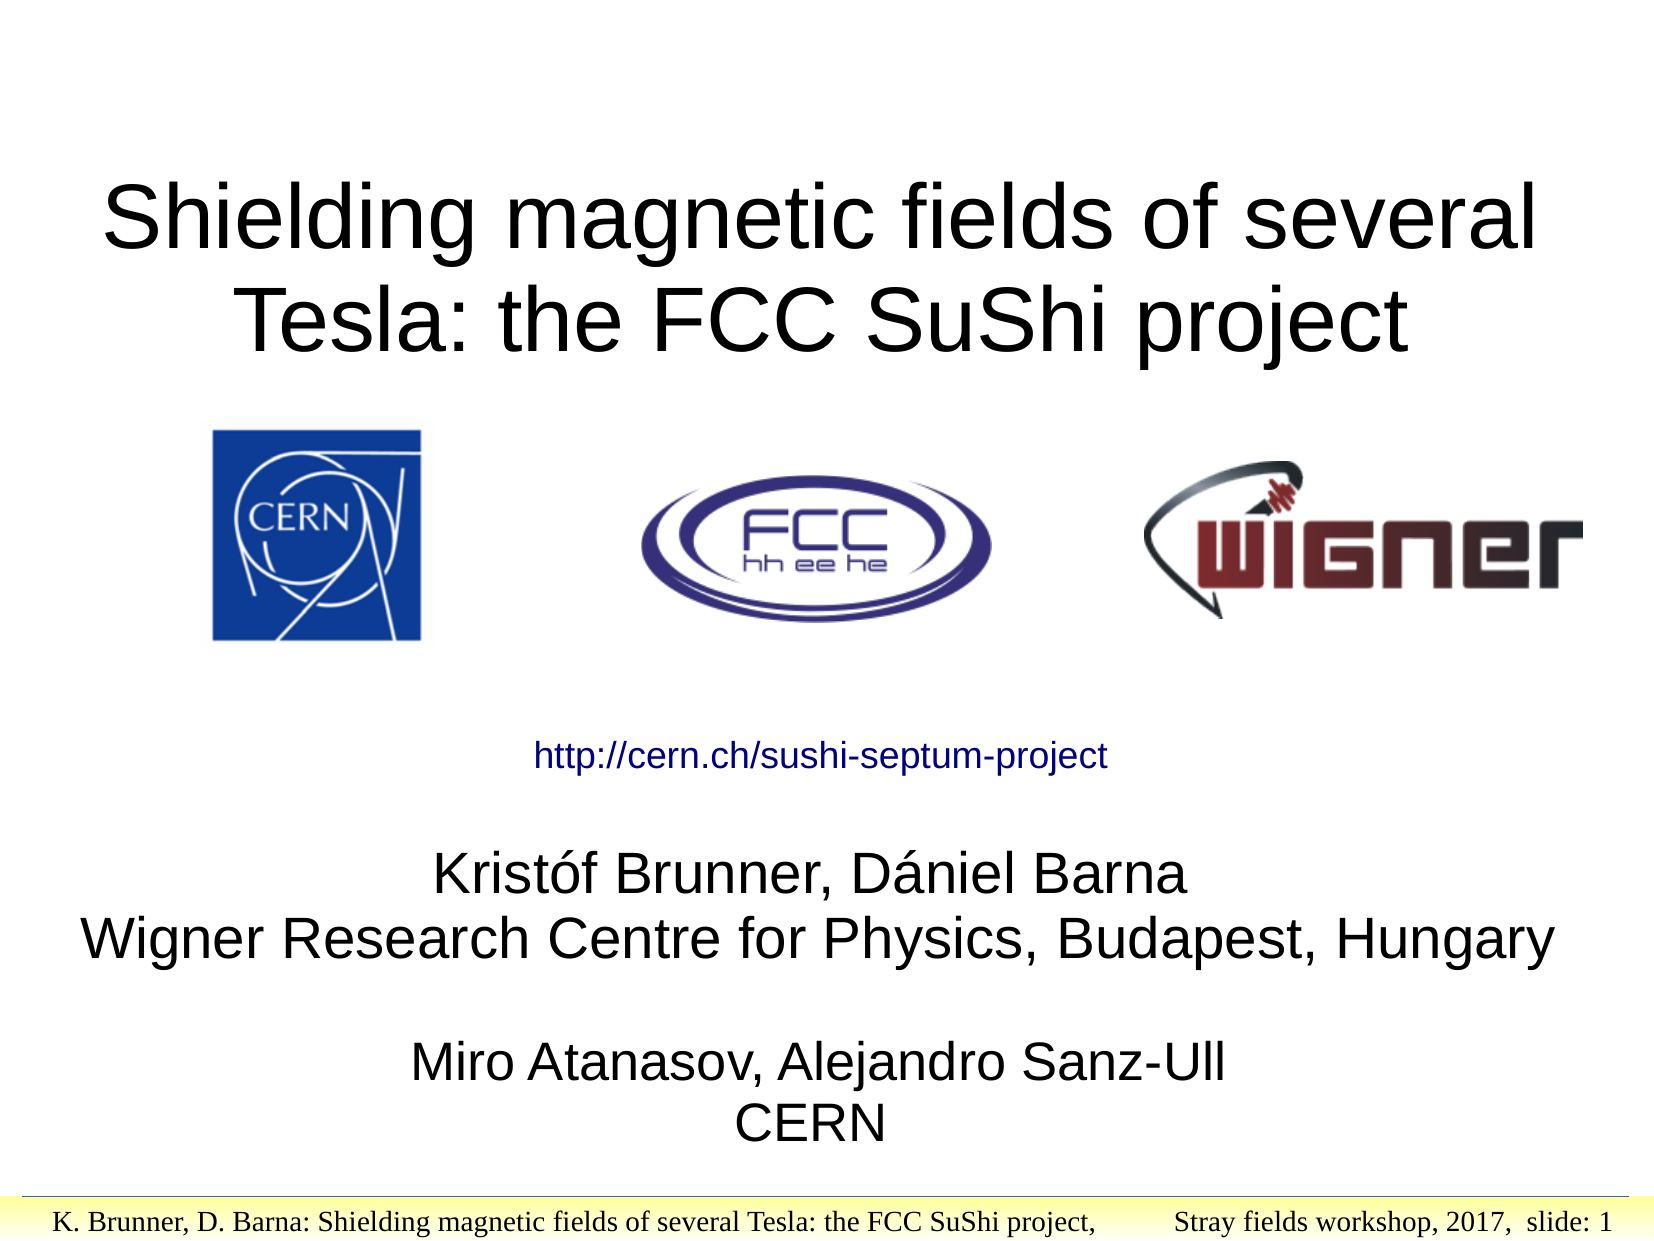

# Shielding magnetic fields of several Tesla: the FCC SuShi project
http://cern.ch/sushi-septum-project
Kristóf Brunner, Dániel Barna
Wigner Research Centre for Physics, Budapest, Hungary
Miro Atanasov, Alejandro Sanz-Ull
CERN
asdasdasda